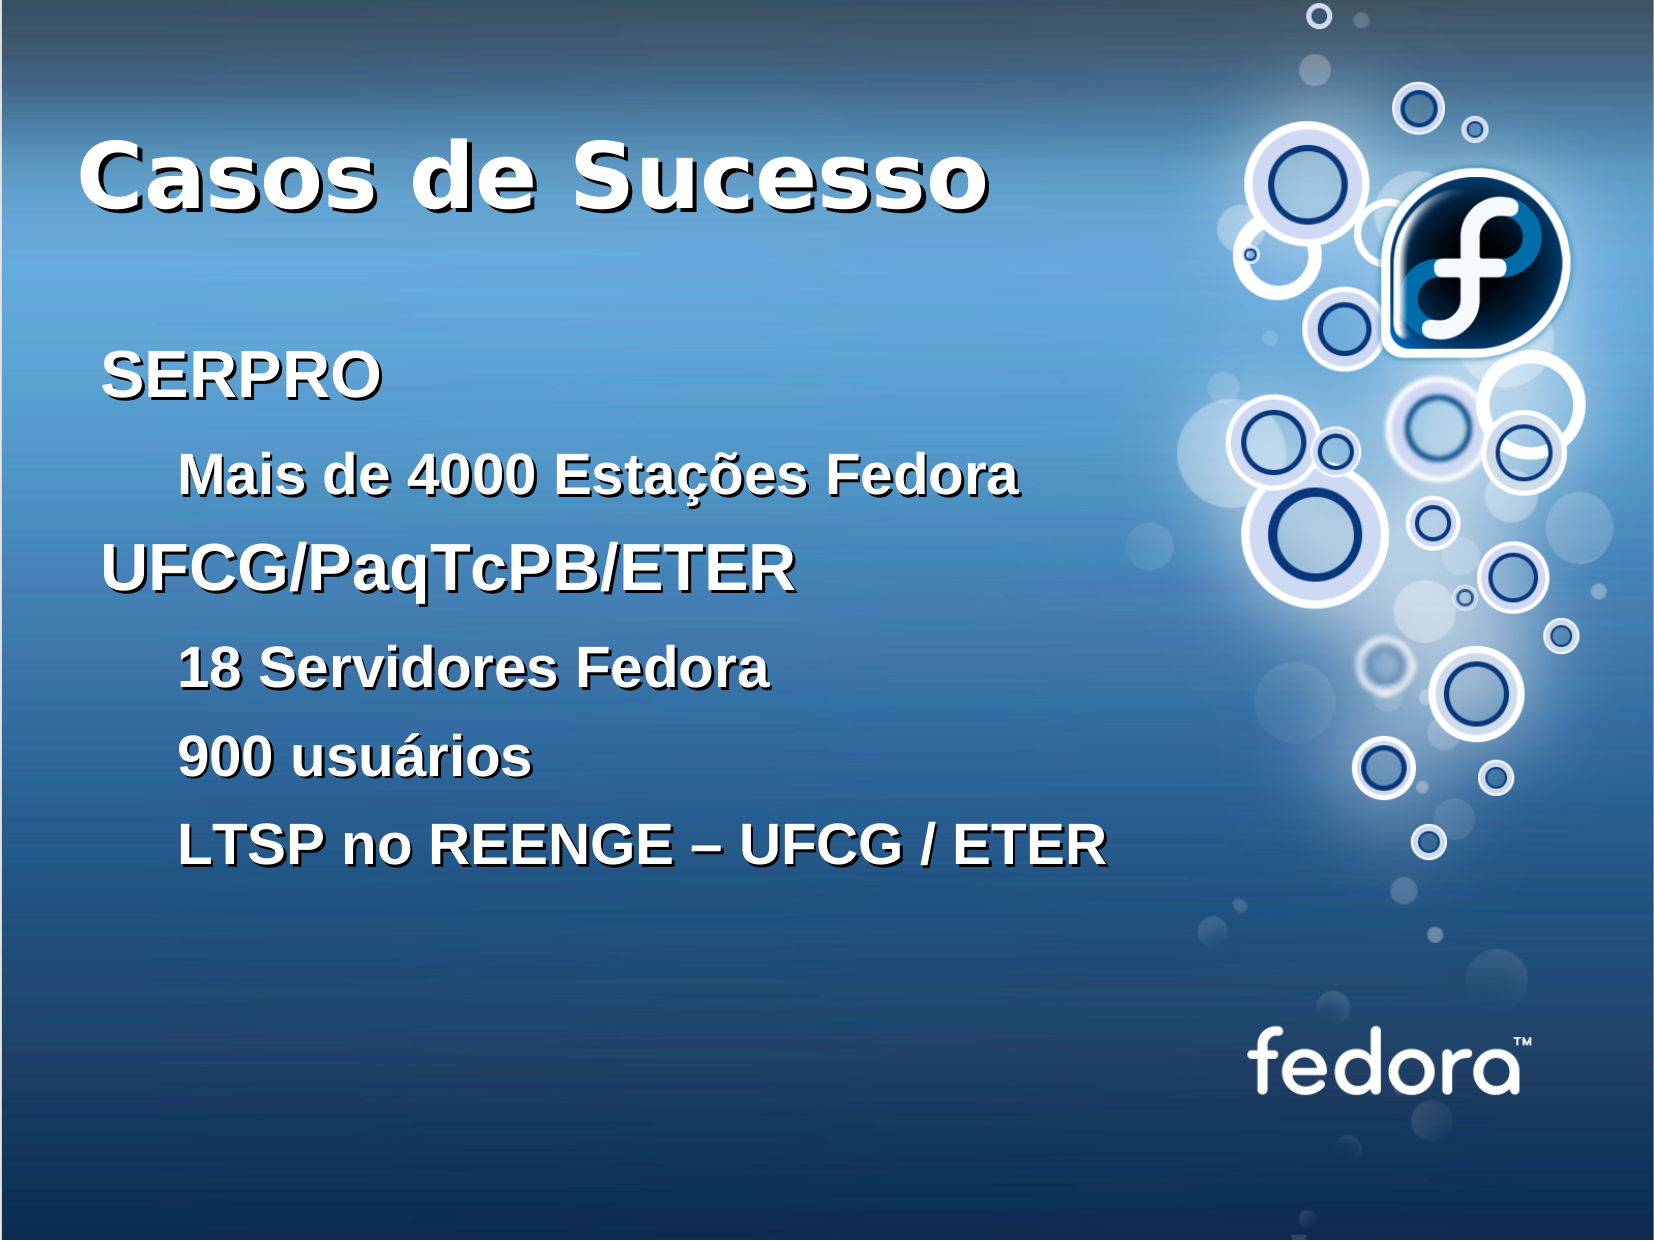

# Casos de Sucesso
SERPRO
Mais de 4000 Estações Fedora
UFCG/PaqTcPB/ETER
18 Servidores Fedora
900 usuários
LTSP no REENGE – UFCG / ETER